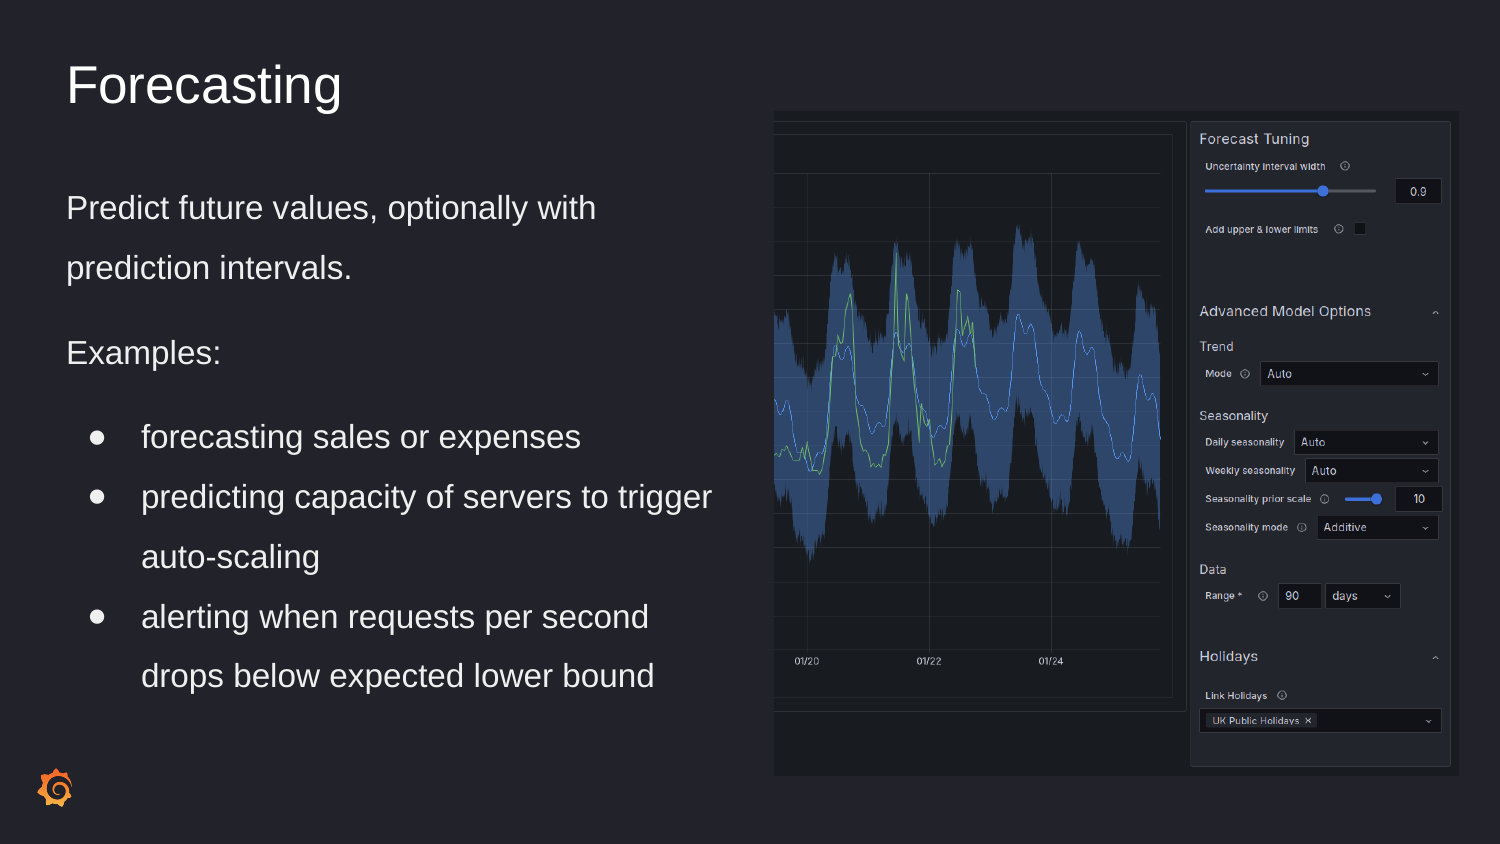

# Forecasting
Predict future values, optionally with prediction intervals.
Examples:
forecasting sales or expenses
predicting capacity of servers to trigger auto-scaling
alerting when requests per second drops below expected lower bound